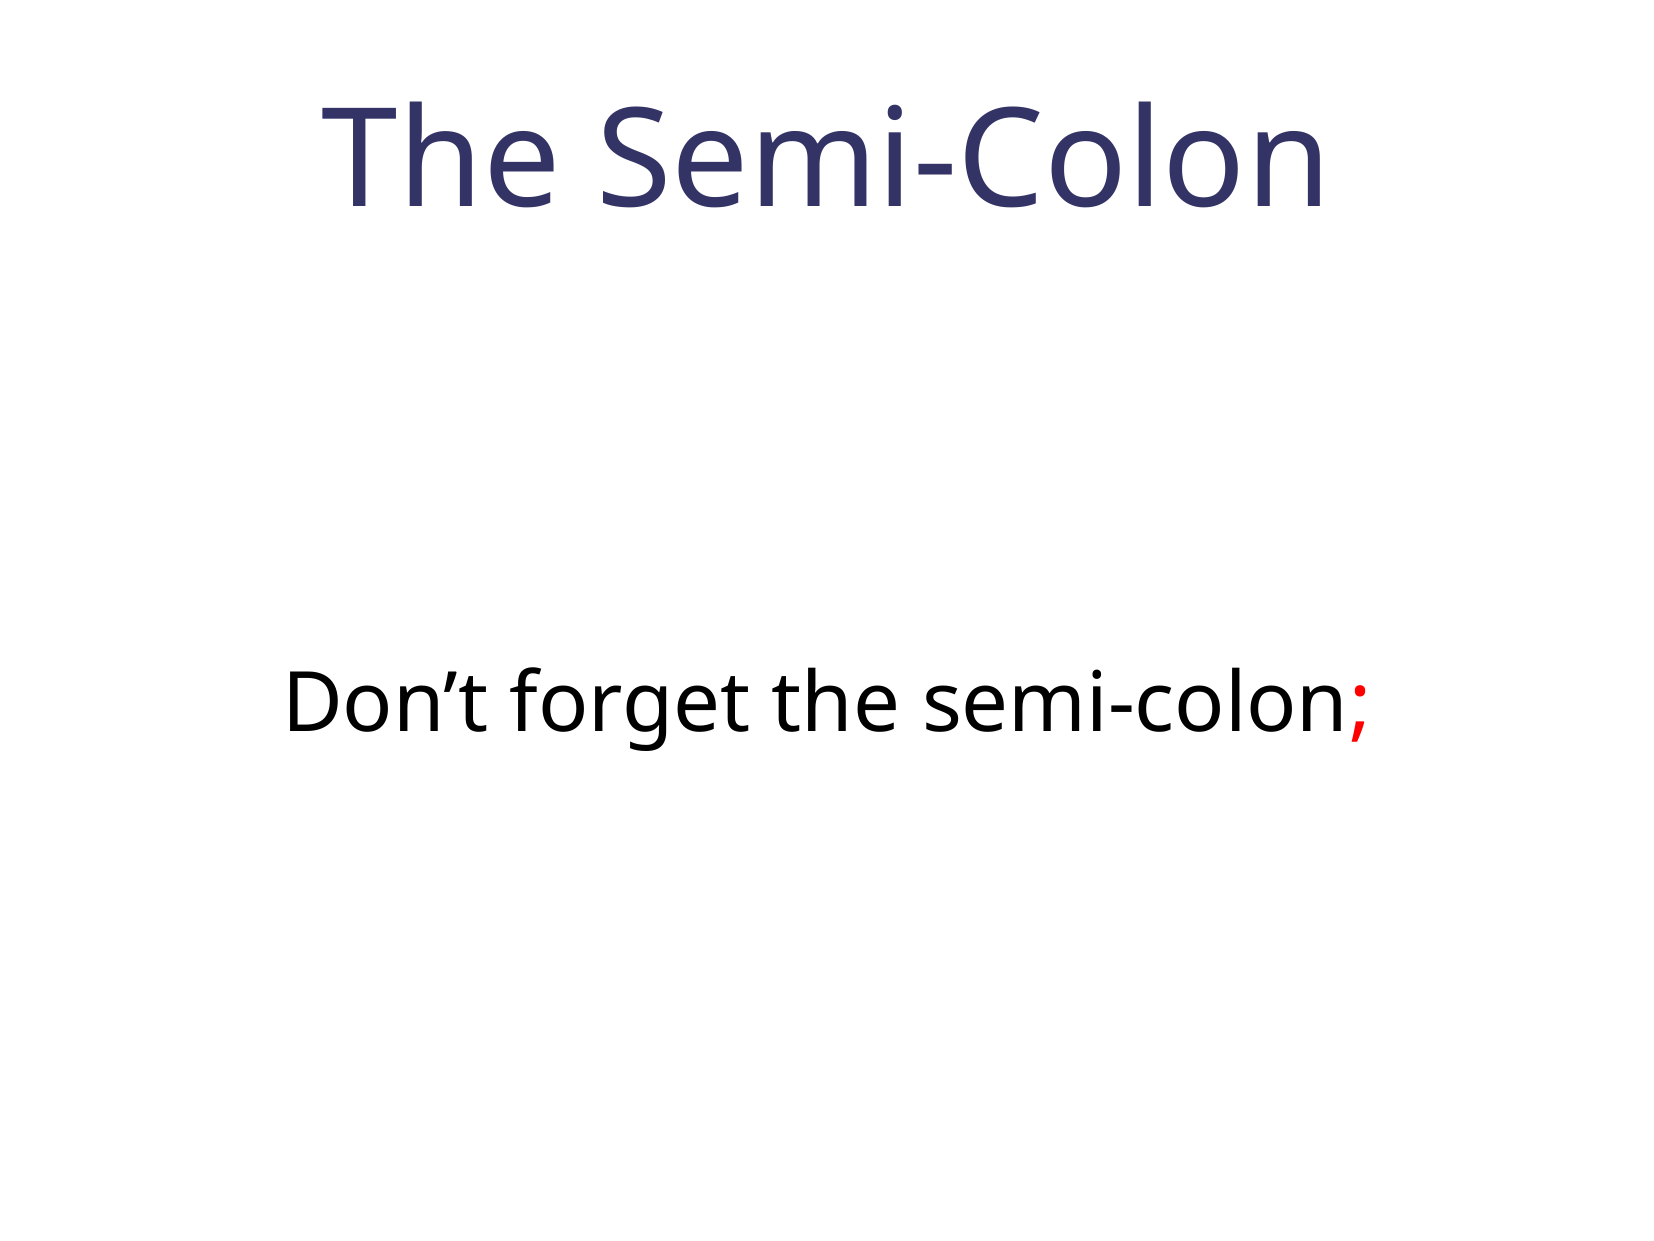

# The Semi-Colon
Don’t forget the semi-colon;